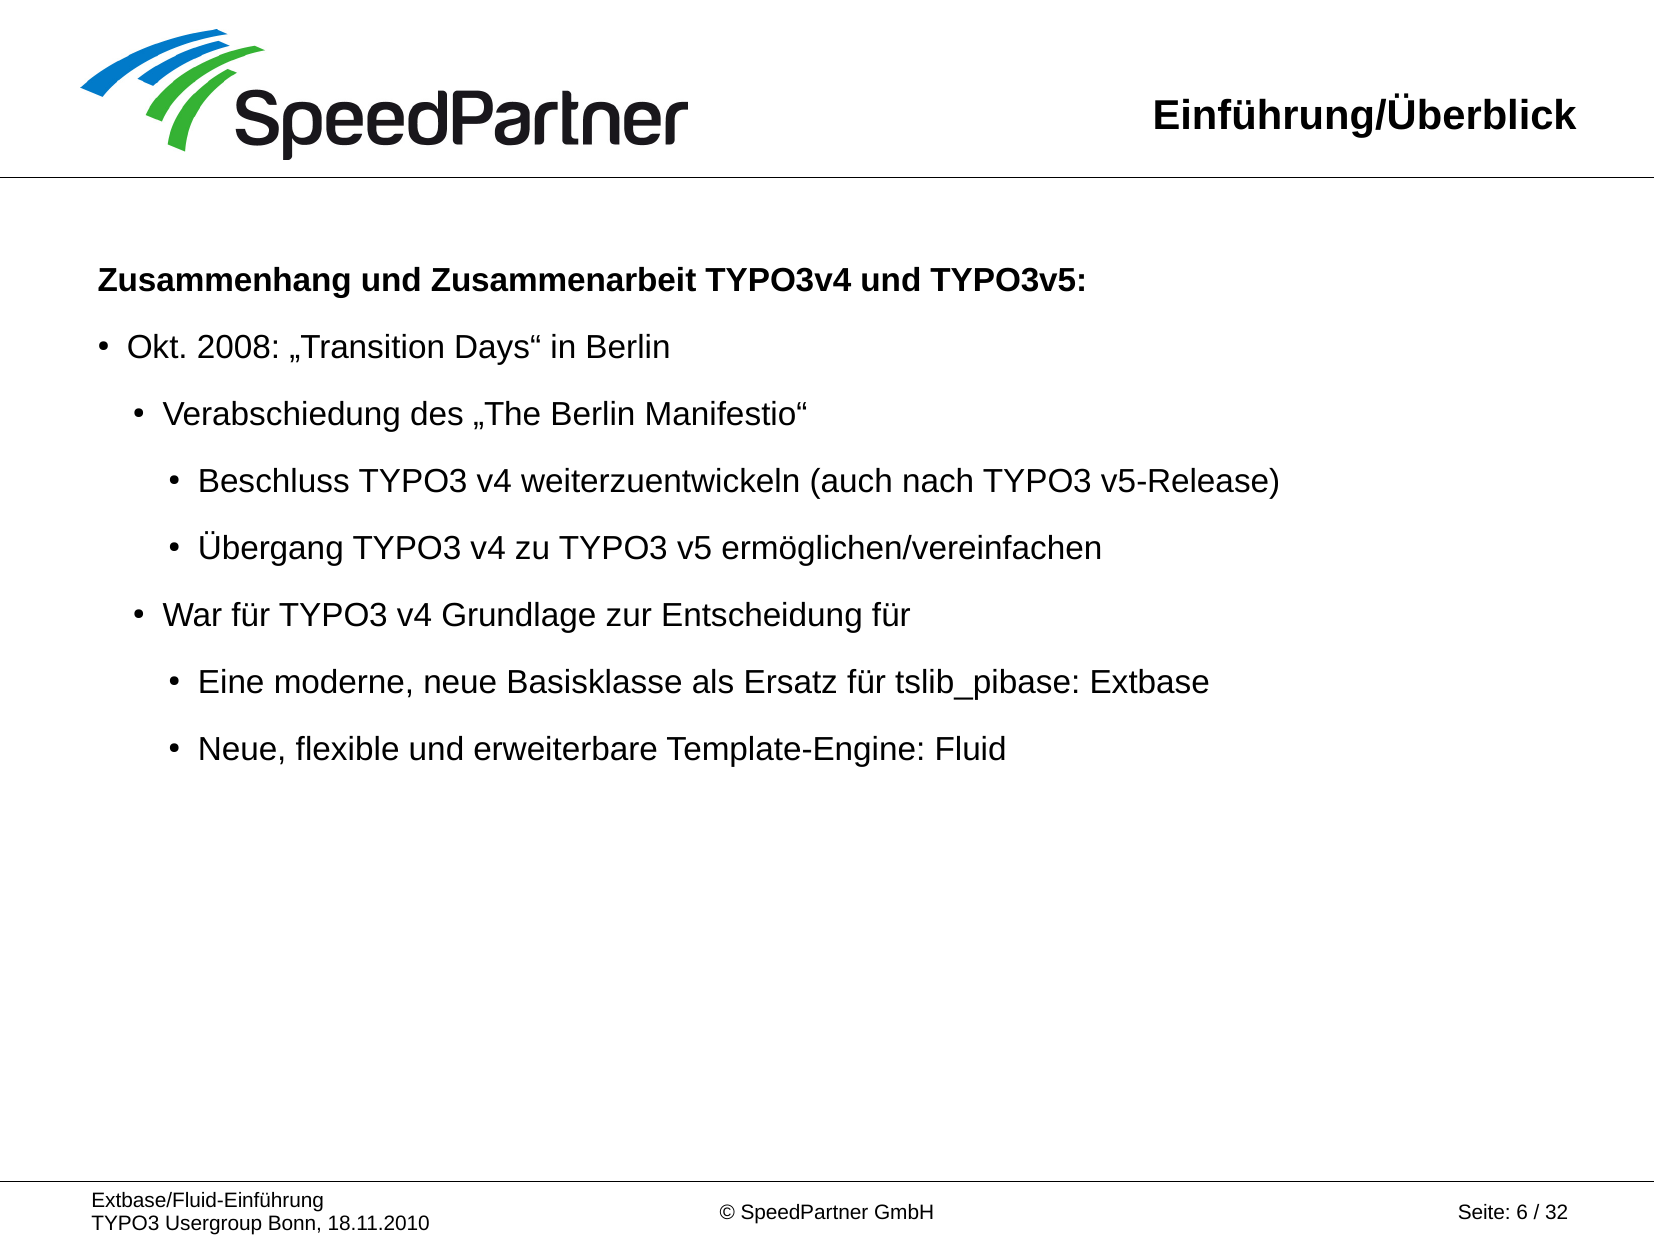

# Einführung/Überblick
Zusammenhang und Zusammenarbeit TYPO3v4 und TYPO3v5:
Okt. 2008: „Transition Days“ in Berlin
Verabschiedung des „The Berlin Manifestio“
Beschluss TYPO3 v4 weiterzuentwickeln (auch nach TYPO3 v5-Release)
Übergang TYPO3 v4 zu TYPO3 v5 ermöglichen/vereinfachen
War für TYPO3 v4 Grundlage zur Entscheidung für
Eine moderne, neue Basisklasse als Ersatz für tslib_pibase: Extbase
Neue, flexible und erweiterbare Template-Engine: Fluid